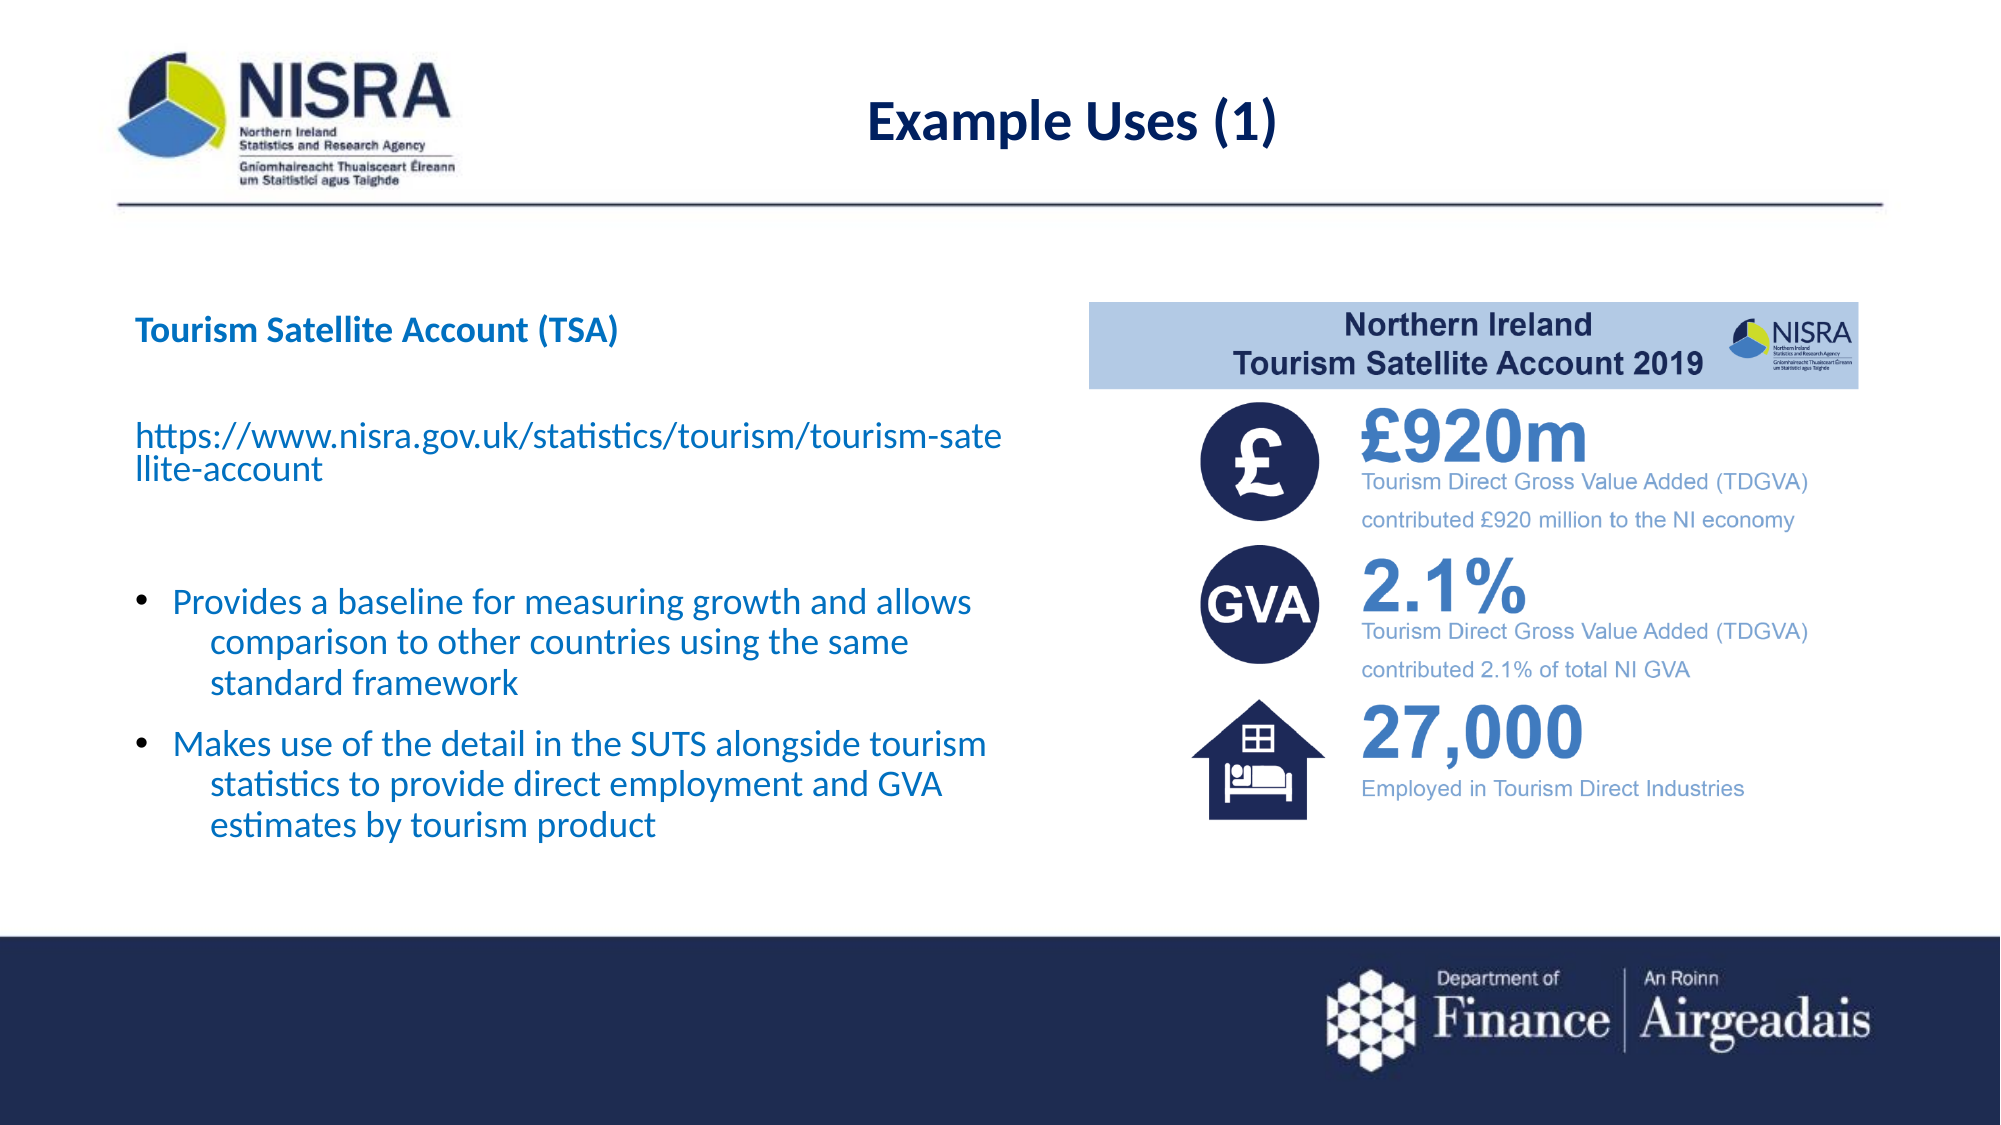

Example Uses (1)
# Tourism Satellite Account (TSA)
https://www.nisra.gov.uk/statistics/tourism/tourism-satellite-account
Provides a baseline for measuring growth and allows comparison to other countries using the same standard framework
Makes use of the detail in the SUTS alongside tourism statistics to provide direct employment and GVA estimates by tourism product